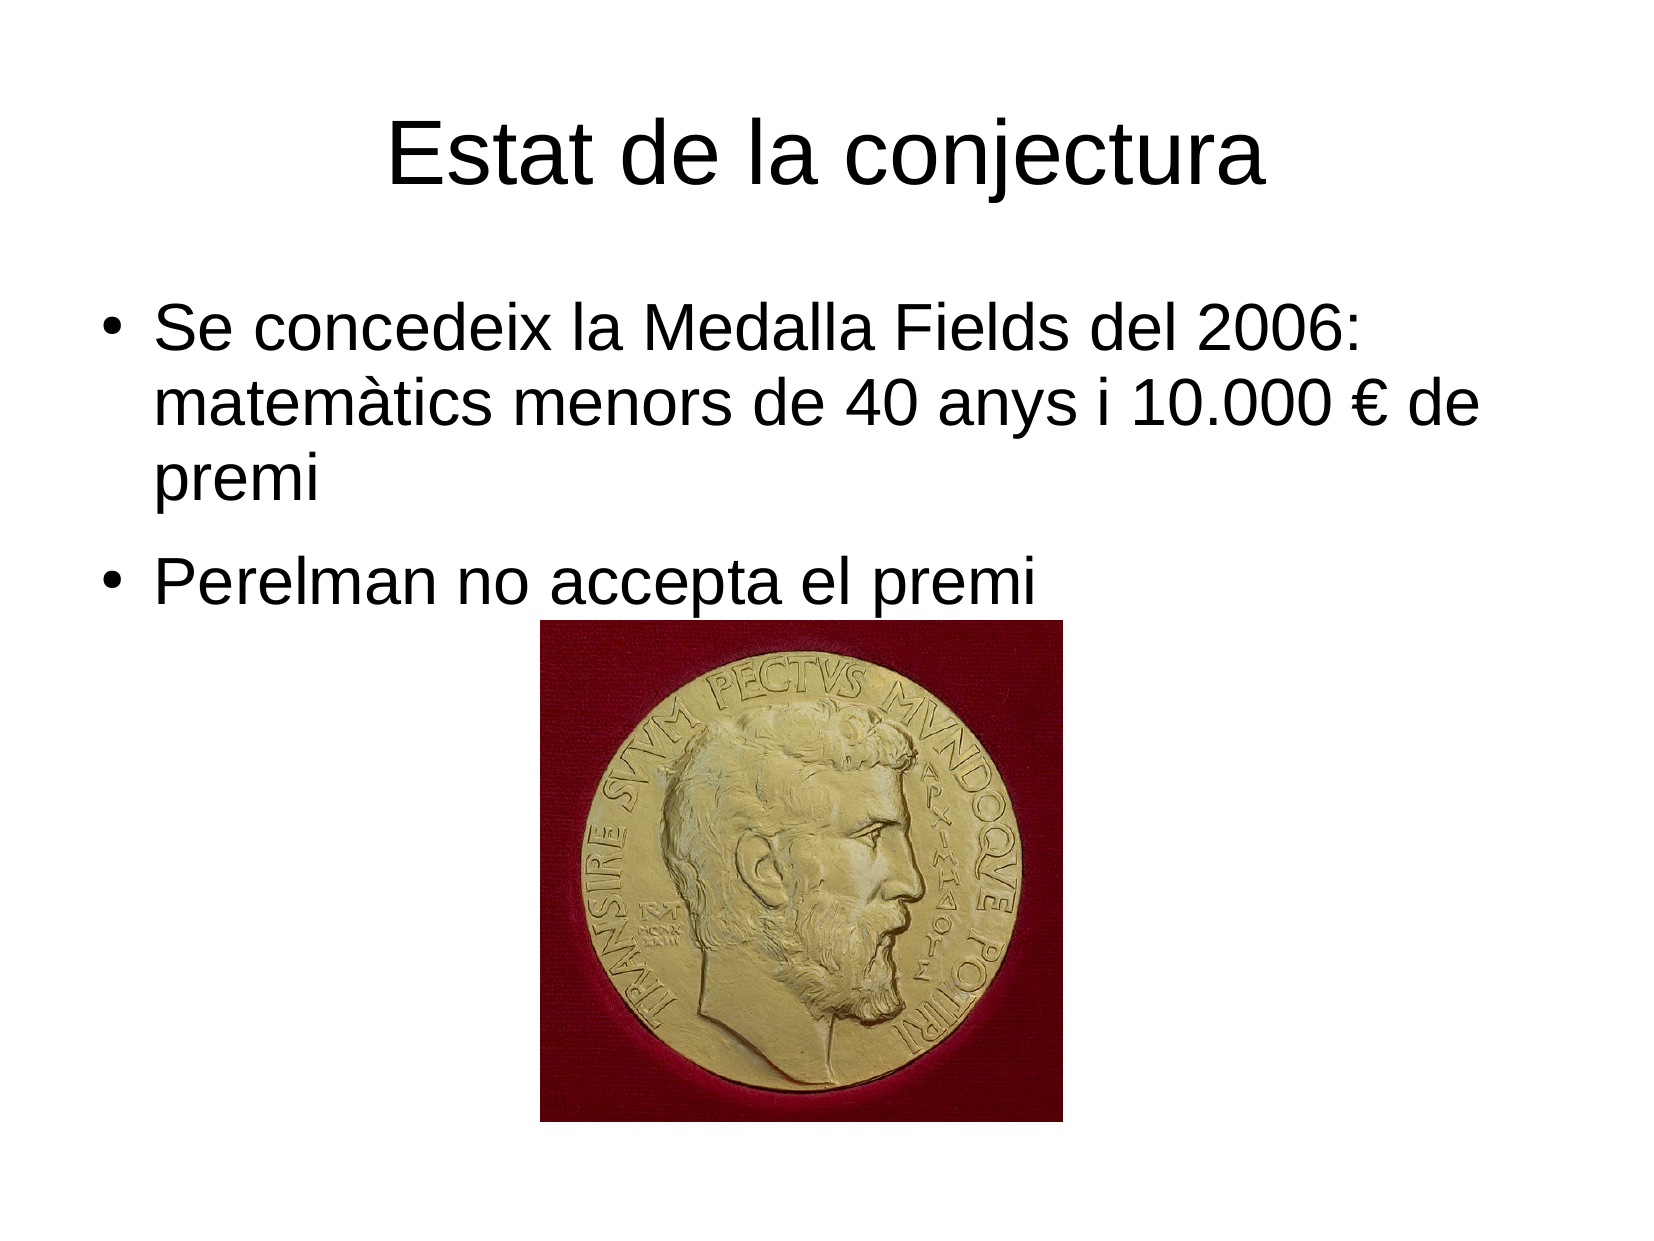

# Estat de la conjectura
Se concedeix la Medalla Fields del 2006: matemàtics menors de 40 anys i 10.000 € de premi
Perelman no accepta el premi